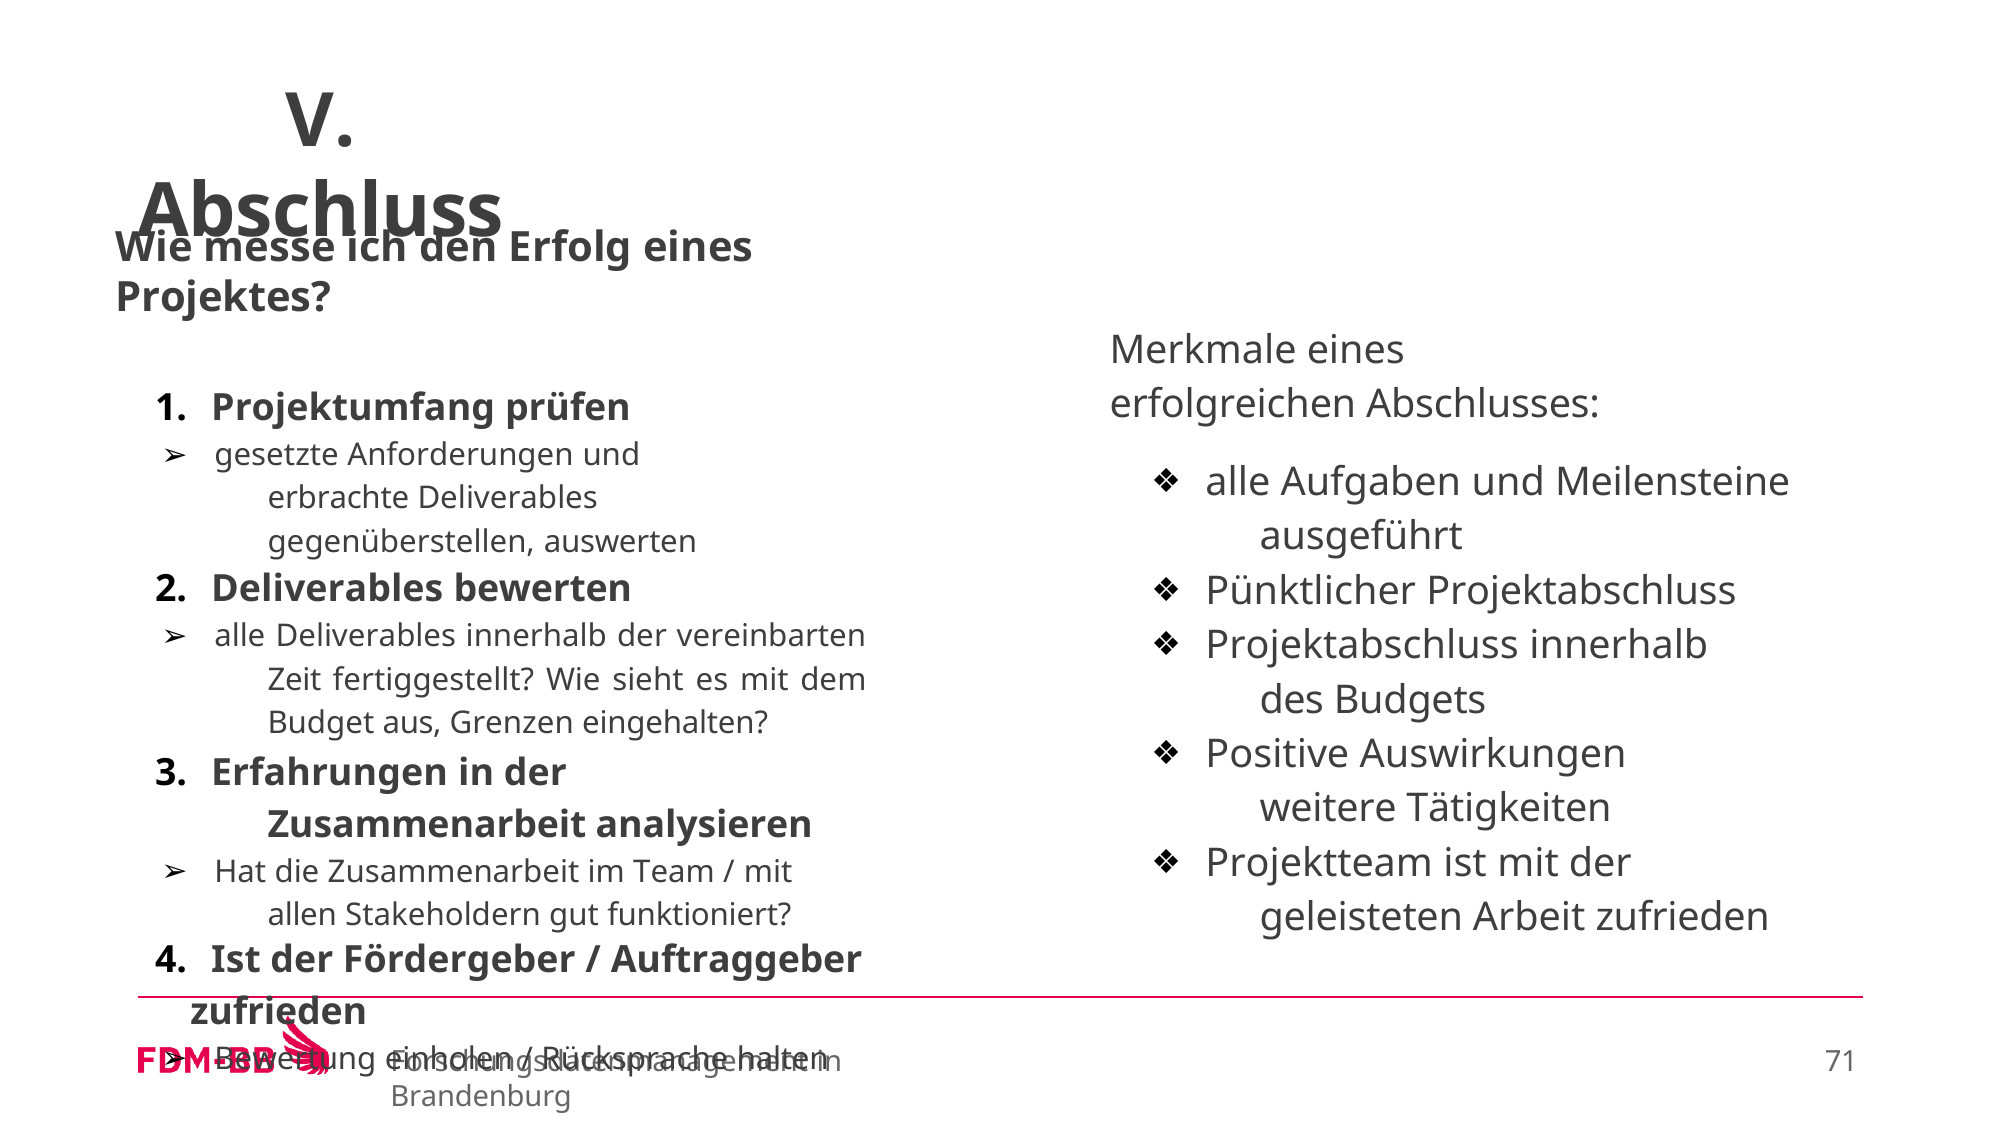

# V. Abschluss
Wie messe ich den Erfolg eines Projektes?
Projektumfang prüfen
gesetzte Anforderungen und erbrachte Deliverables gegenüberstellen, auswerten
Deliverables bewerten
alle Deliverables innerhalb der vereinbarten Zeit fertiggestellt? Wie sieht es mit dem Budget aus, Grenzen eingehalten?
Erfahrungen in der Zusammenarbeit analysieren
Hat die Zusammenarbeit im Team / mit allen Stakeholdern gut funktioniert?
Ist der Fördergeber / Auftraggeber
zufrieden
Bewertung einholen / Rücksprache halten
Merkmale eines erfolgreichen Abschlusses:
alle Aufgaben und Meilensteine
ausgeführt
Pünktlicher Projektabschluss
Projektabschluss innerhalb des Budgets
Positive Auswirkungen weitere Tätigkeiten
Projektteam ist mit der geleisteten Arbeit zufrieden
Forschungsdatenmanagement in Brandenburg
71